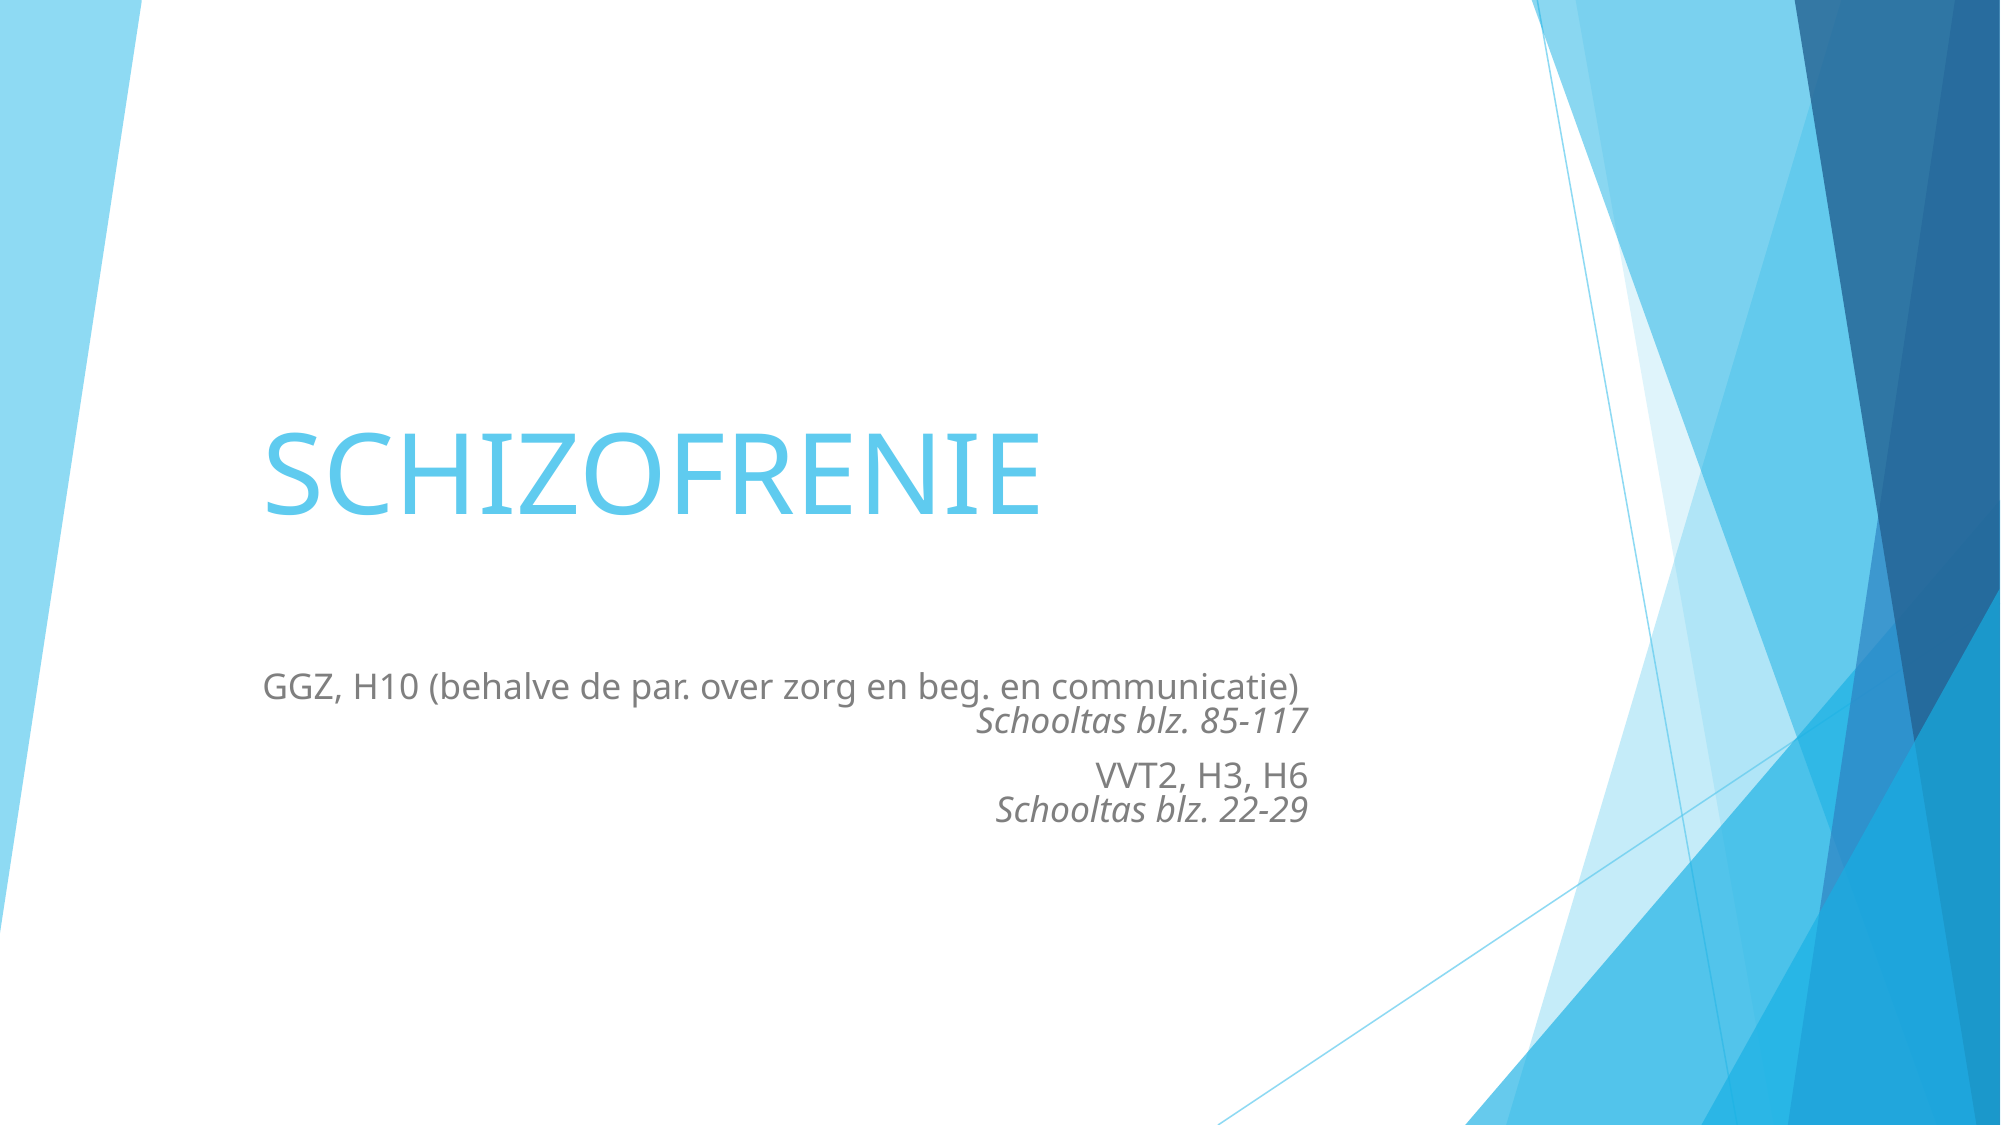

# SCHIZOFRENIE
GGZ, H10 (behalve de par. over zorg en beg. en communicatie) 
Schooltas blz. 85-117
VVT2, H3, H6
Schooltas blz. 22-29